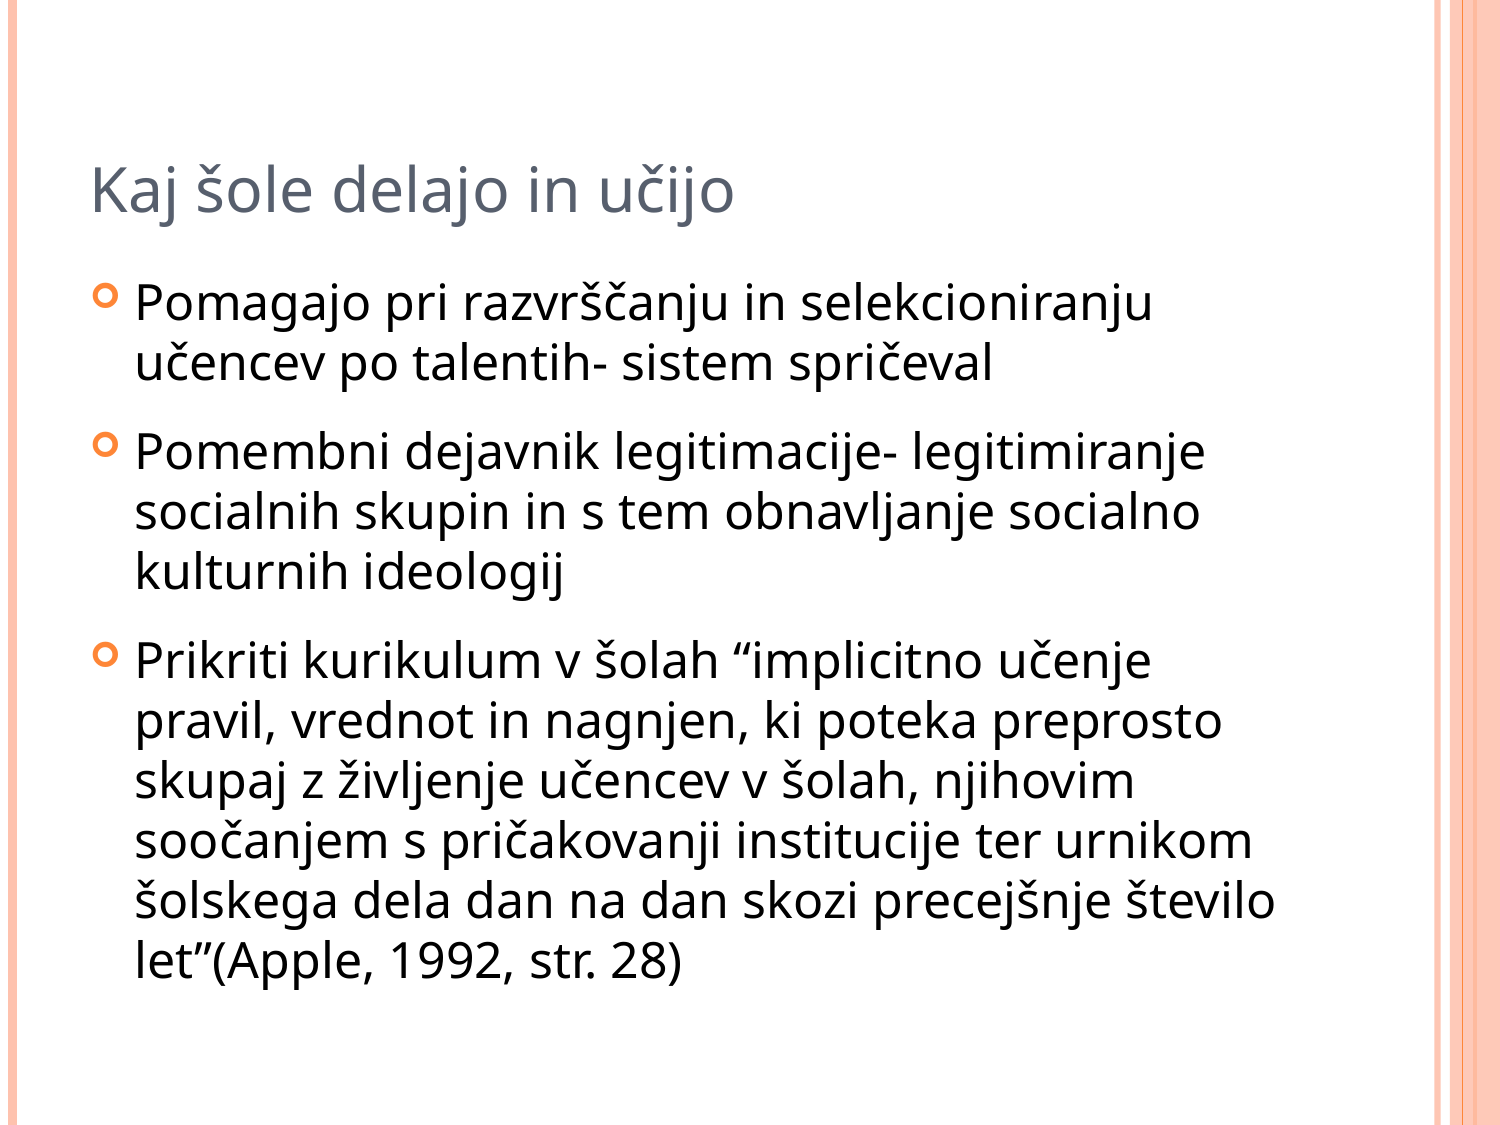

# Kaj šole delajo in učijo
Pomagajo pri razvrščanju in selekcioniranju učencev po talentih- sistem spričeval
Pomembni dejavnik legitimacije- legitimiranje socialnih skupin in s tem obnavljanje socialno kulturnih ideologij
Prikriti kurikulum v šolah “implicitno učenje pravil, vrednot in nagnjen, ki poteka preprosto skupaj z življenje učencev v šolah, njihovim soočanjem s pričakovanji institucije ter urnikom šolskega dela dan na dan skozi precejšnje število let”(Apple, 1992, str. 28)